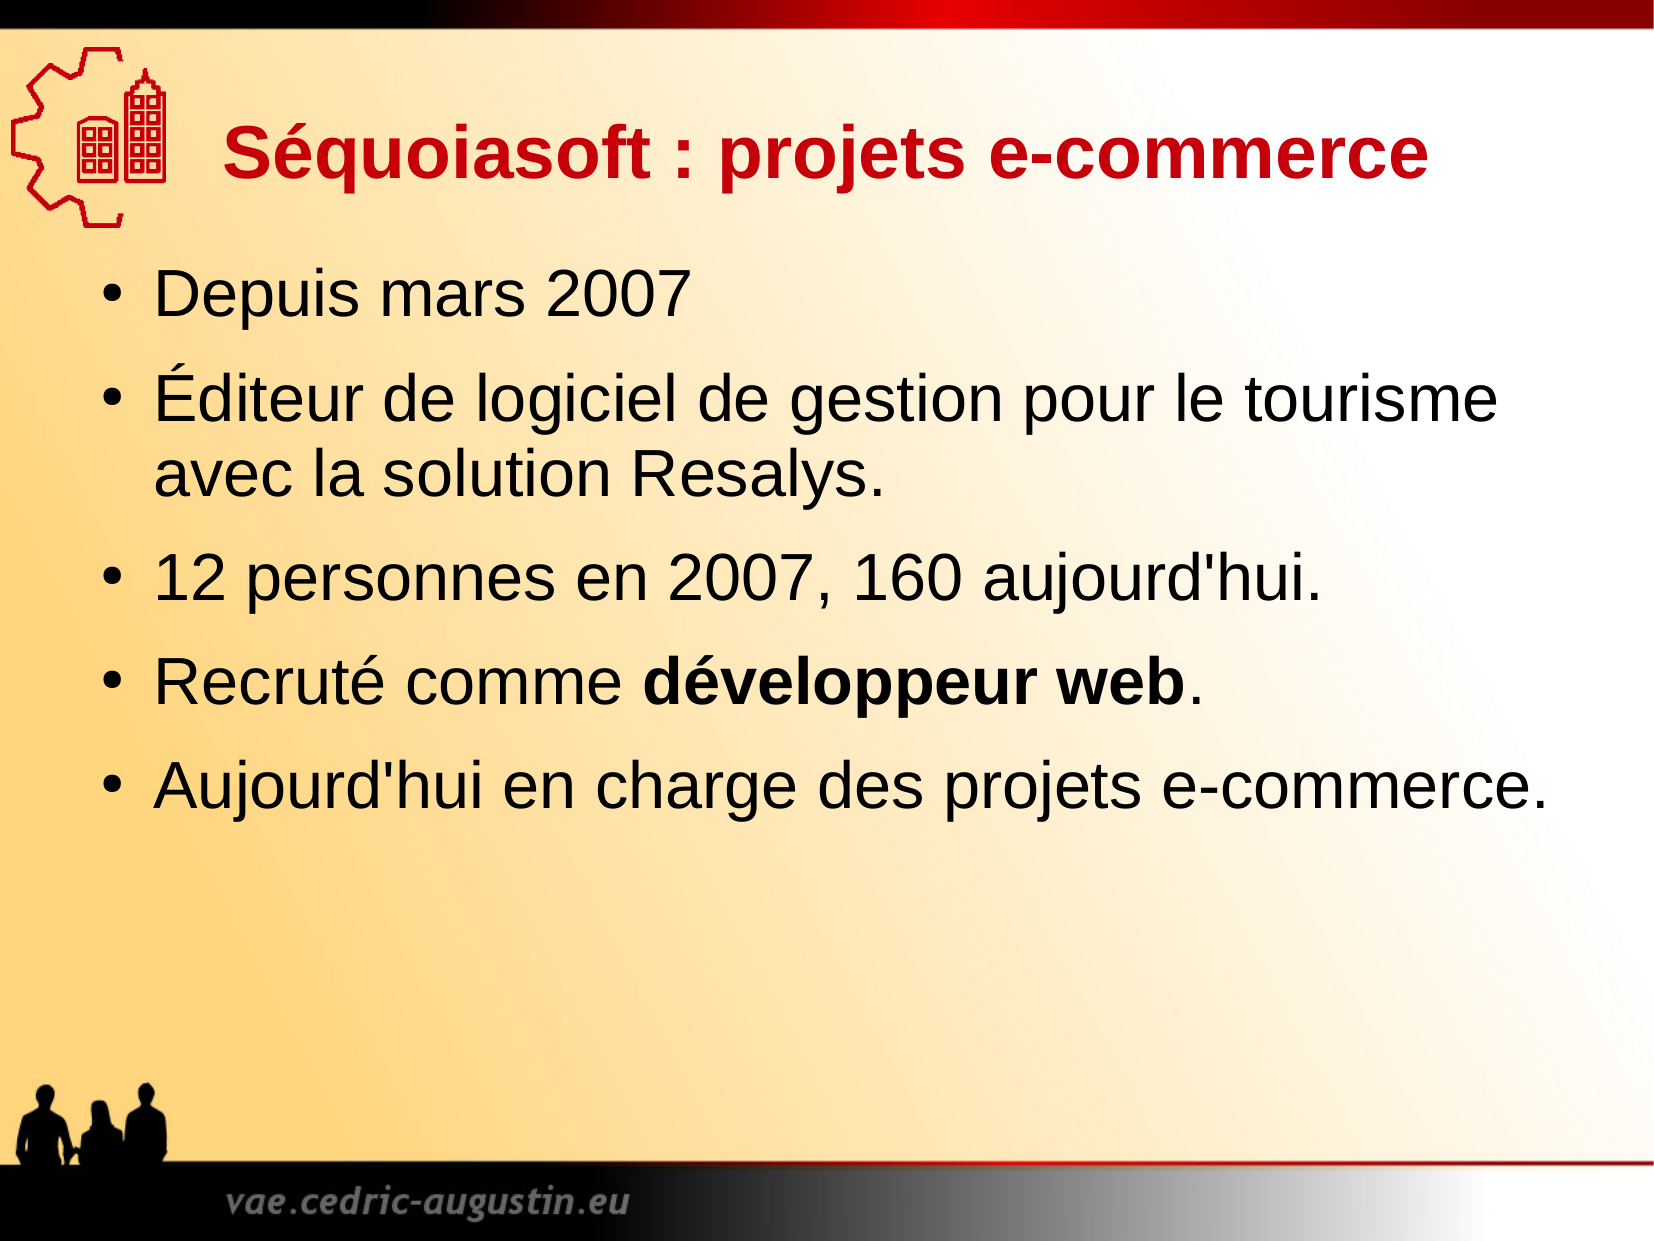

# Séquoiasoft : projets e-commerce
Depuis mars 2007
Éditeur de logiciel de gestion pour le tourisme avec la solution Resalys.
12 personnes en 2007, 160 aujourd'hui.
Recruté comme développeur web.
Aujourd'hui en charge des projets e-commerce.